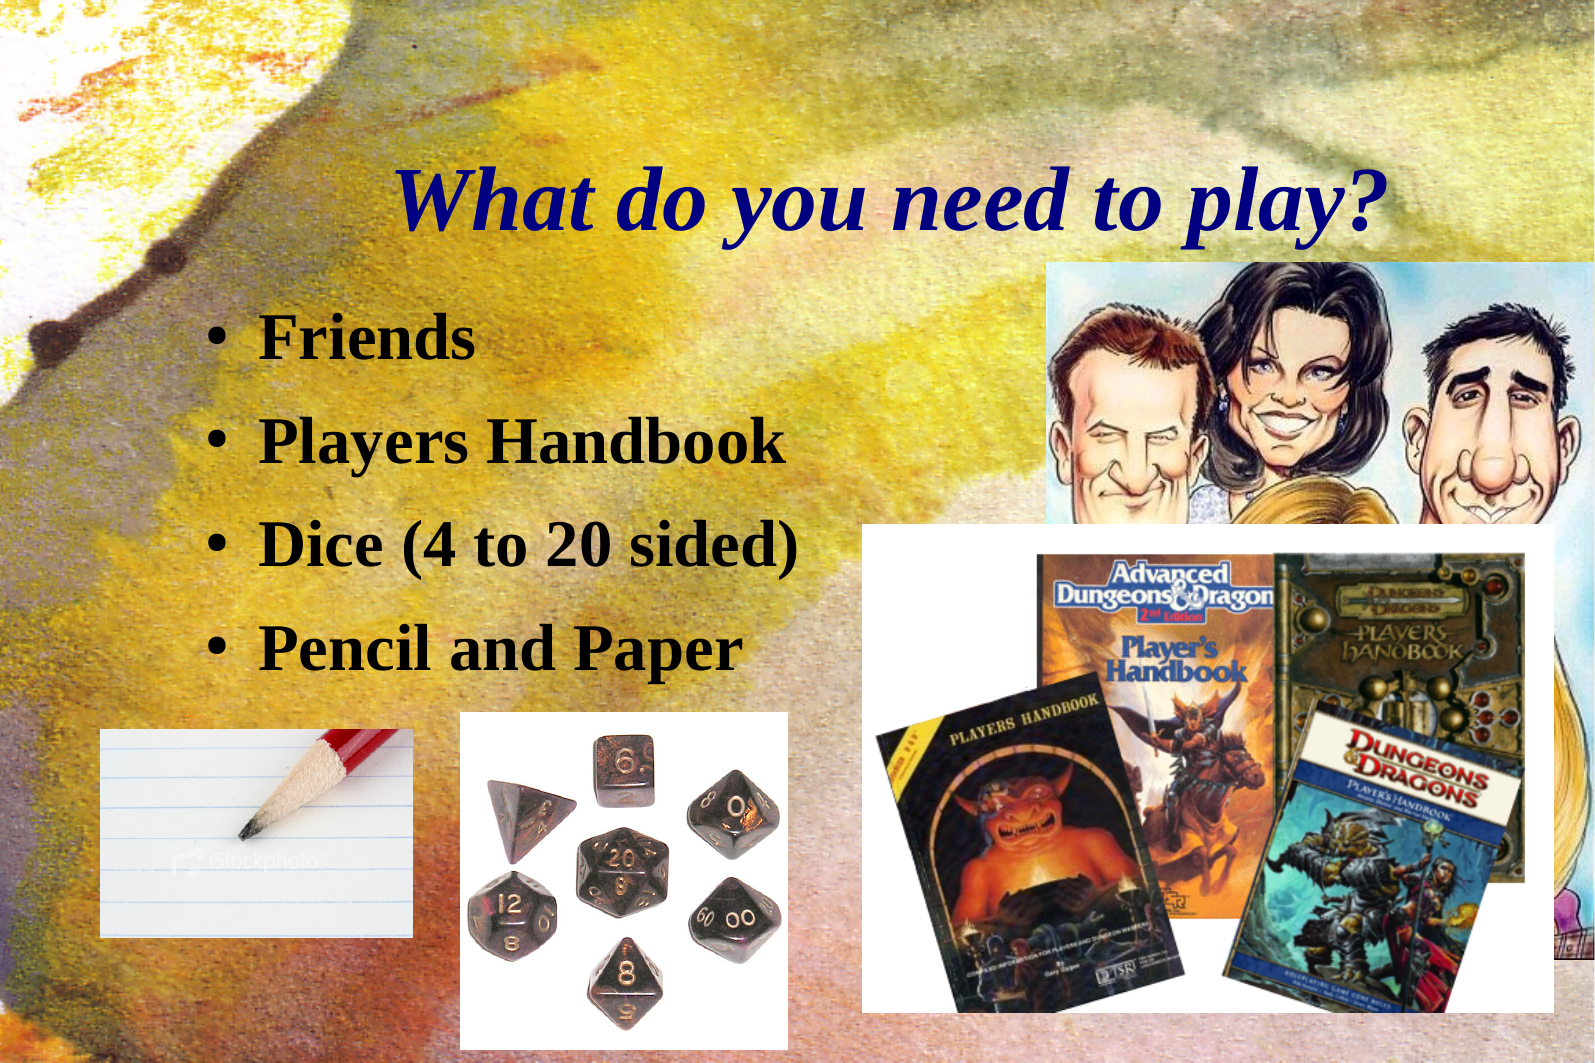

# What do you need to play?
Friends
Players Handbook
Dice (4 to 20 sided)
Pencil and Paper